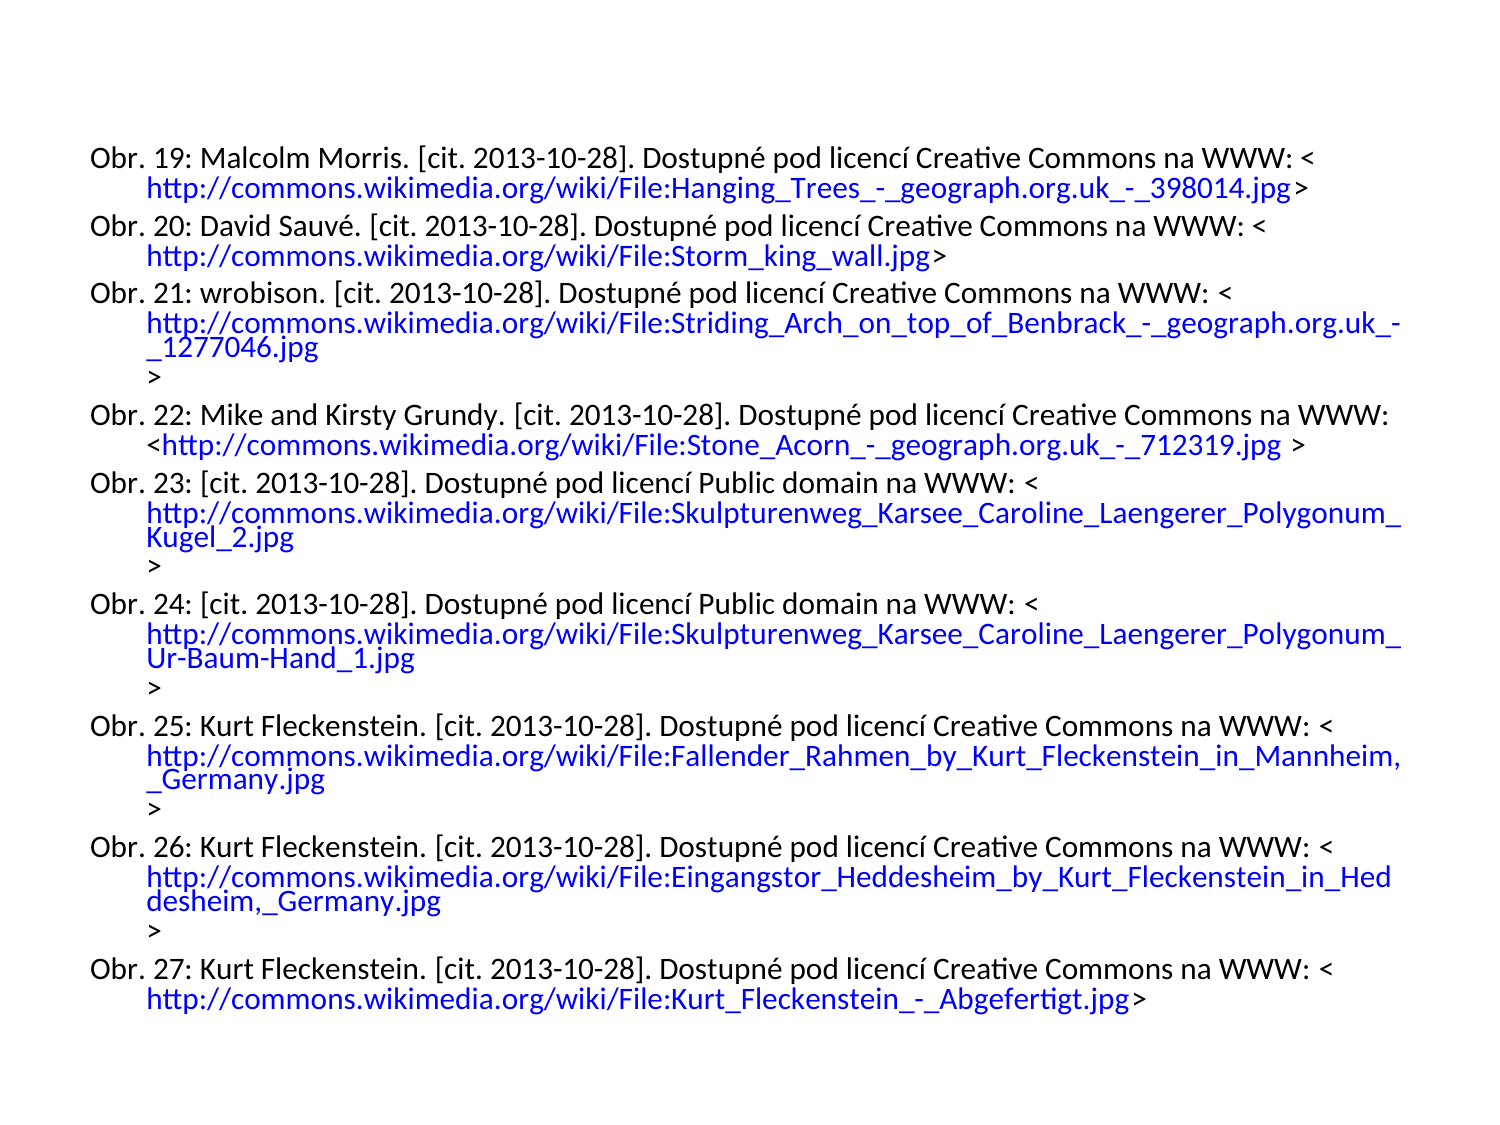

# Obr. 19: Malcolm Morris. [cit. 2013-10-28]. Dostupné pod licencí Creative Commons na WWW: <http://commons.wikimedia.org/wiki/File:Hanging_Trees_-_geograph.org.uk_-_398014.jpg>
Obr. 20: David Sauvé. [cit. 2013-10-28]. Dostupné pod licencí Creative Commons na WWW: <http://commons.wikimedia.org/wiki/File:Storm_king_wall.jpg>
Obr. 21: wrobison. [cit. 2013-10-28]. Dostupné pod licencí Creative Commons na WWW: <http://commons.wikimedia.org/wiki/File:Striding_Arch_on_top_of_Benbrack_-_geograph.org.uk_-_1277046.jpg>
Obr. 22: Mike and Kirsty Grundy. [cit. 2013-10-28]. Dostupné pod licencí Creative Commons na WWW: <http://commons.wikimedia.org/wiki/File:Stone_Acorn_-_geograph.org.uk_-_712319.jpg >
Obr. 23: [cit. 2013-10-28]. Dostupné pod licencí Public domain na WWW: <http://commons.wikimedia.org/wiki/File:Skulpturenweg_Karsee_Caroline_Laengerer_Polygonum_Kugel_2.jpg>
Obr. 24: [cit. 2013-10-28]. Dostupné pod licencí Public domain na WWW: <http://commons.wikimedia.org/wiki/File:Skulpturenweg_Karsee_Caroline_Laengerer_Polygonum_Ur-Baum-Hand_1.jpg>
Obr. 25: Kurt Fleckenstein. [cit. 2013-10-28]. Dostupné pod licencí Creative Commons na WWW: <http://commons.wikimedia.org/wiki/File:Fallender_Rahmen_by_Kurt_Fleckenstein_in_Mannheim,_Germany.jpg>
Obr. 26: Kurt Fleckenstein. [cit. 2013-10-28]. Dostupné pod licencí Creative Commons na WWW: <http://commons.wikimedia.org/wiki/File:Eingangstor_Heddesheim_by_Kurt_Fleckenstein_in_Heddesheim,_Germany.jpg>
Obr. 27: Kurt Fleckenstein. [cit. 2013-10-28]. Dostupné pod licencí Creative Commons na WWW: <http://commons.wikimedia.org/wiki/File:Kurt_Fleckenstein_-_Abgefertigt.jpg>